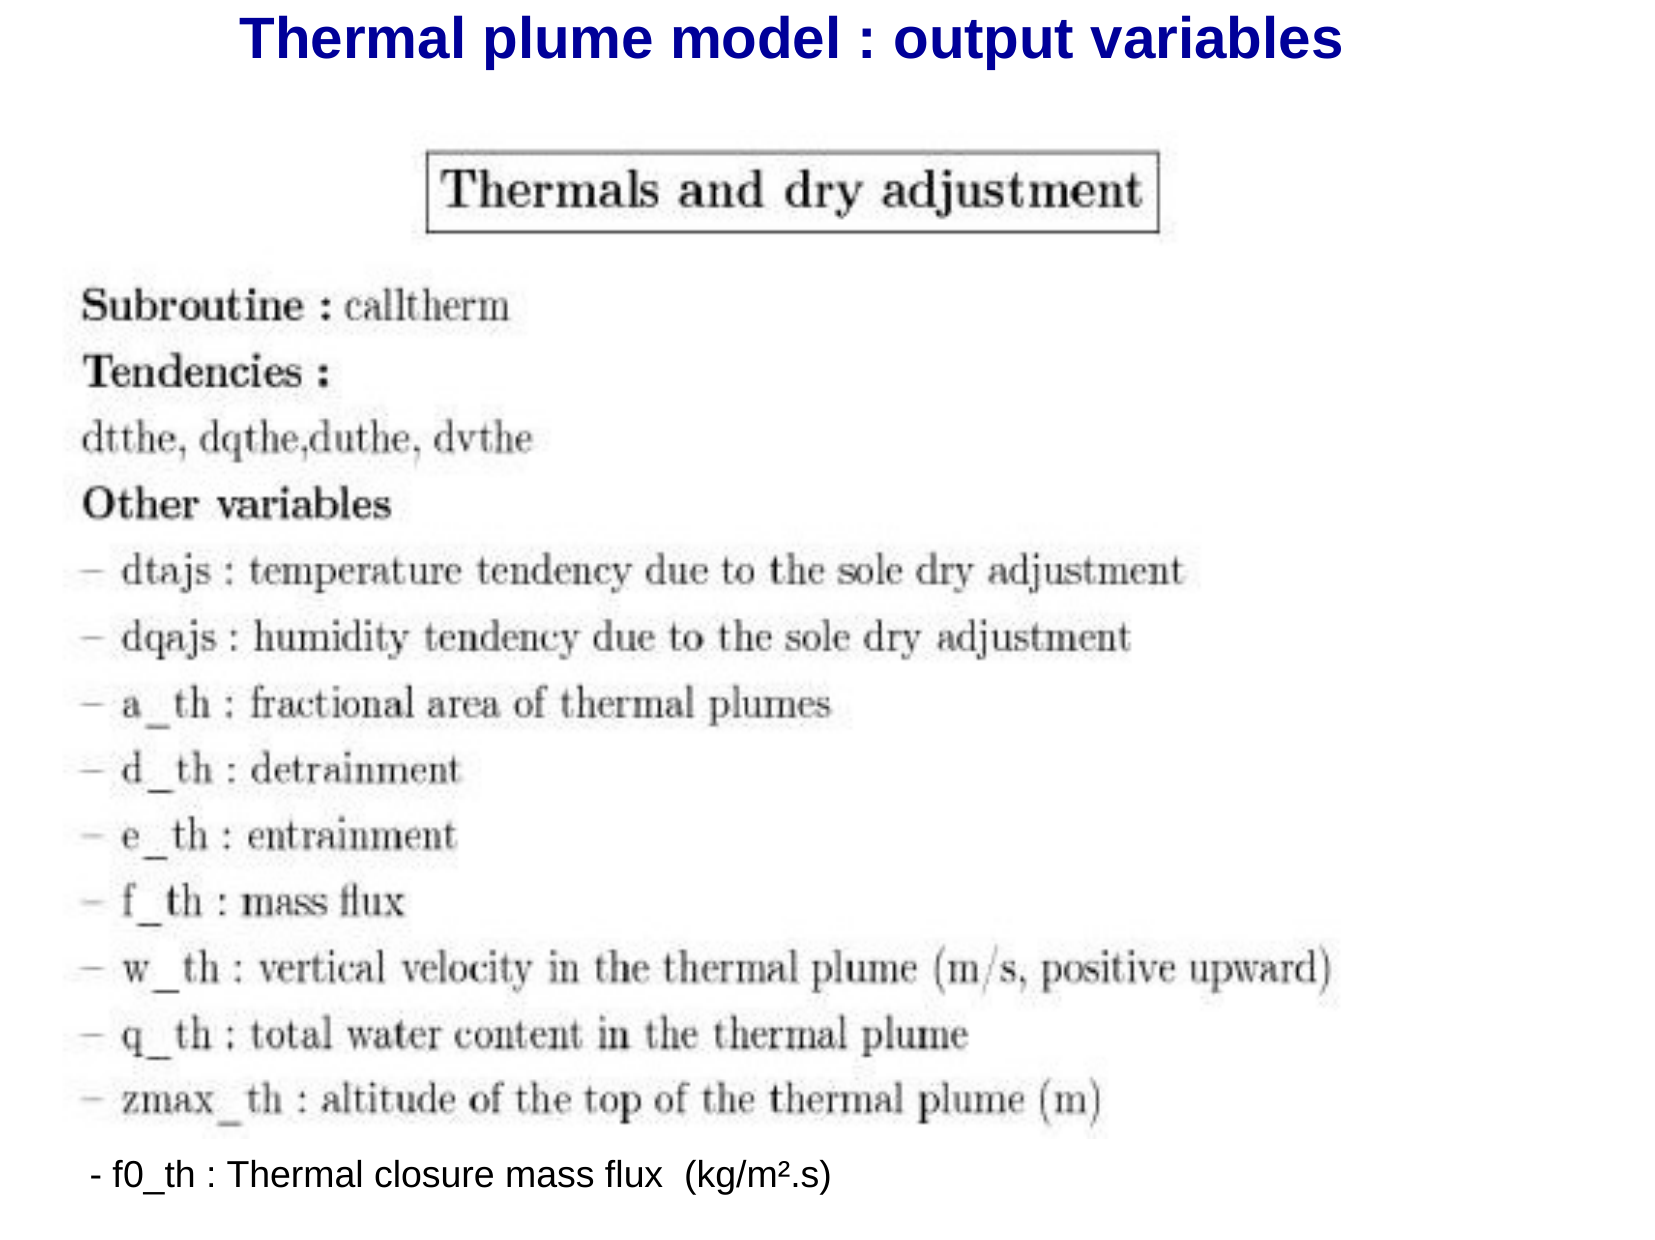

Thermal plume model : output variables
- f0_th : Thermal closure mass flux (kg/m².s)